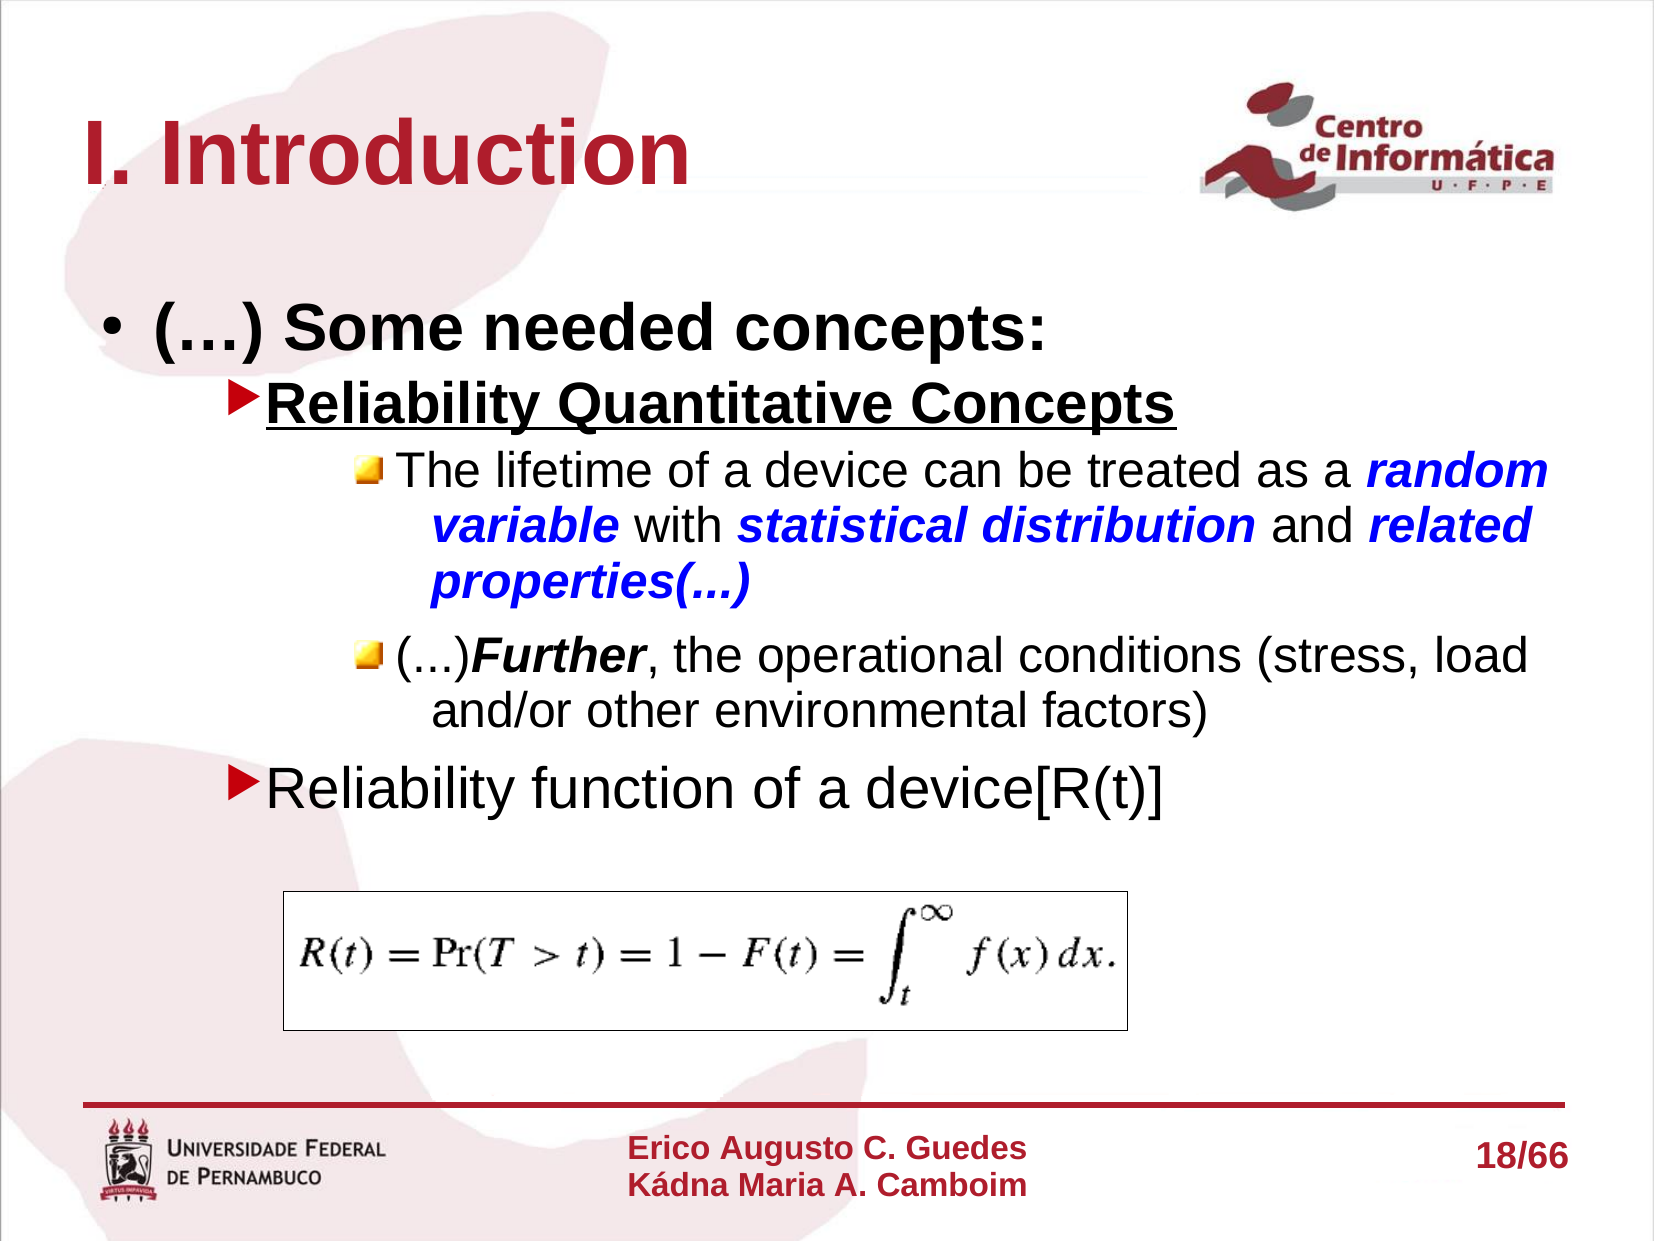

# I. Introduction
(…) Some needed concepts:
Reliability Quantitative Concepts
The lifetime of a device can be treated as a random variable with statistical distribution and related properties(...)
(...)Further, the operational conditions (stress, load and/or other environmental factors)
Reliability function of a device[R(t)]